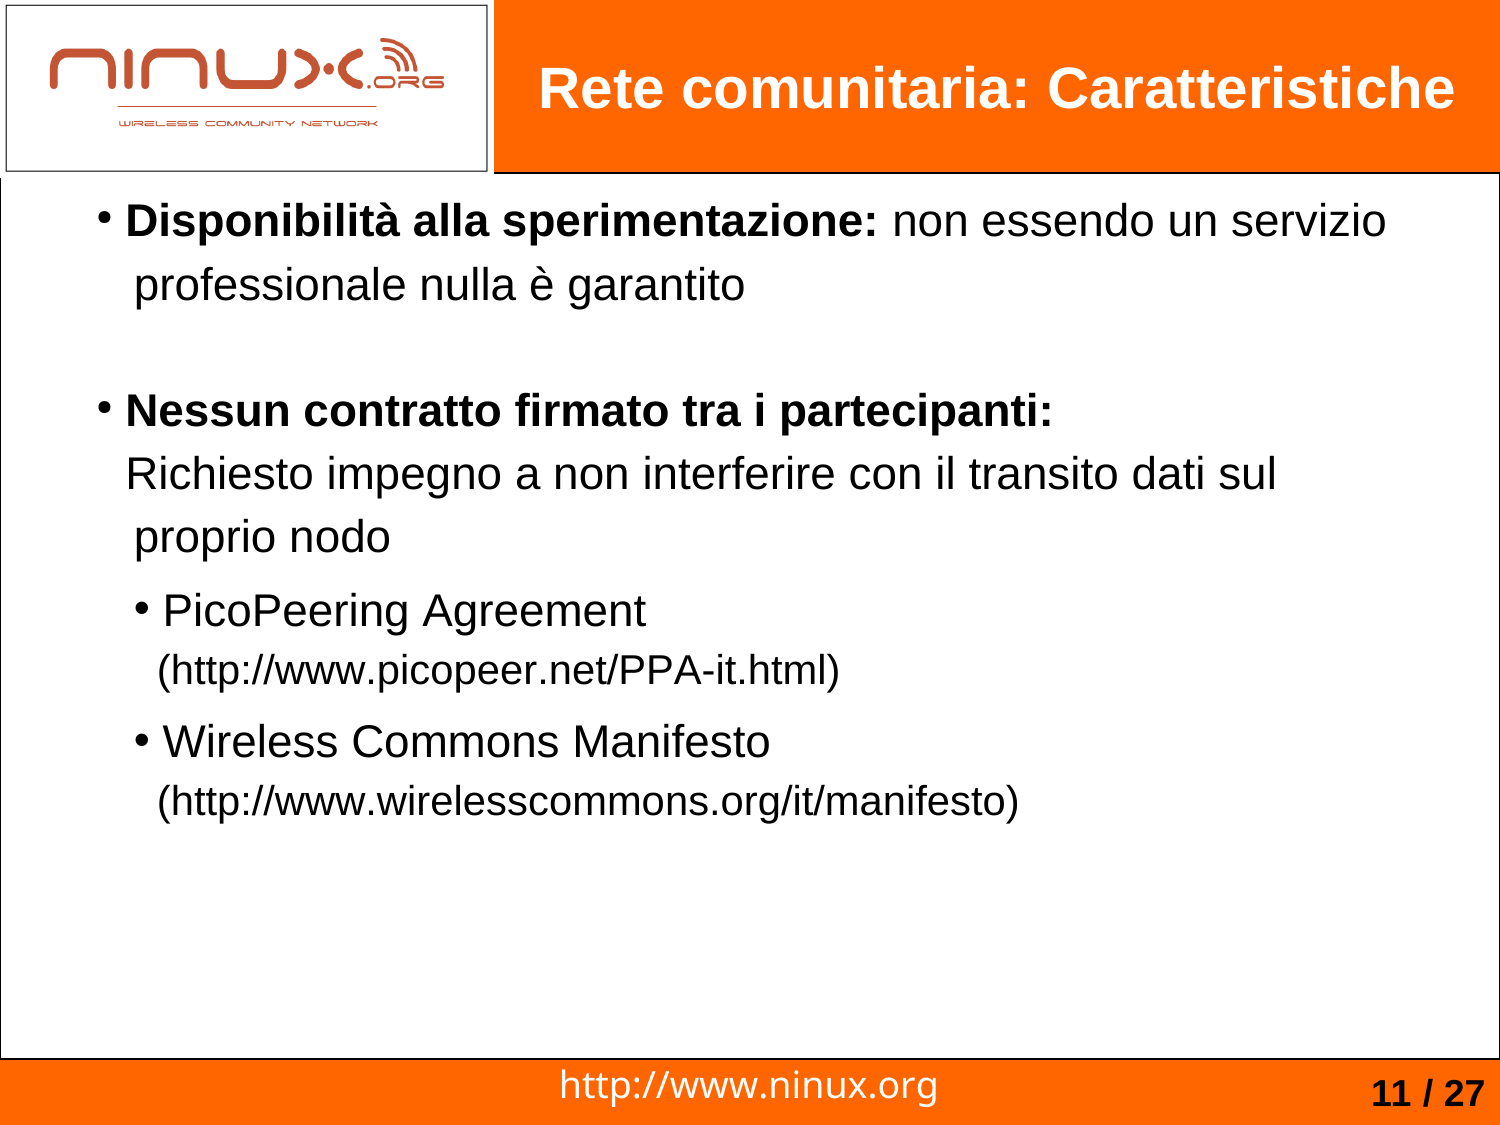

# Rete comunitaria: Caratteristiche
 Disponibilità alla sperimentazione: non essendo un servizio professionale nulla è garantito
 Nessun contratto firmato tra i partecipanti:
 Richiesto impegno a non interferire con il transito dati sul proprio nodo
 PicoPeering Agreement
 (http://www.picopeer.net/PPA-it.html)
 Wireless Commons Manifesto
 (http://www.wirelesscommons.org/it/manifesto)
http://www.ninux.org